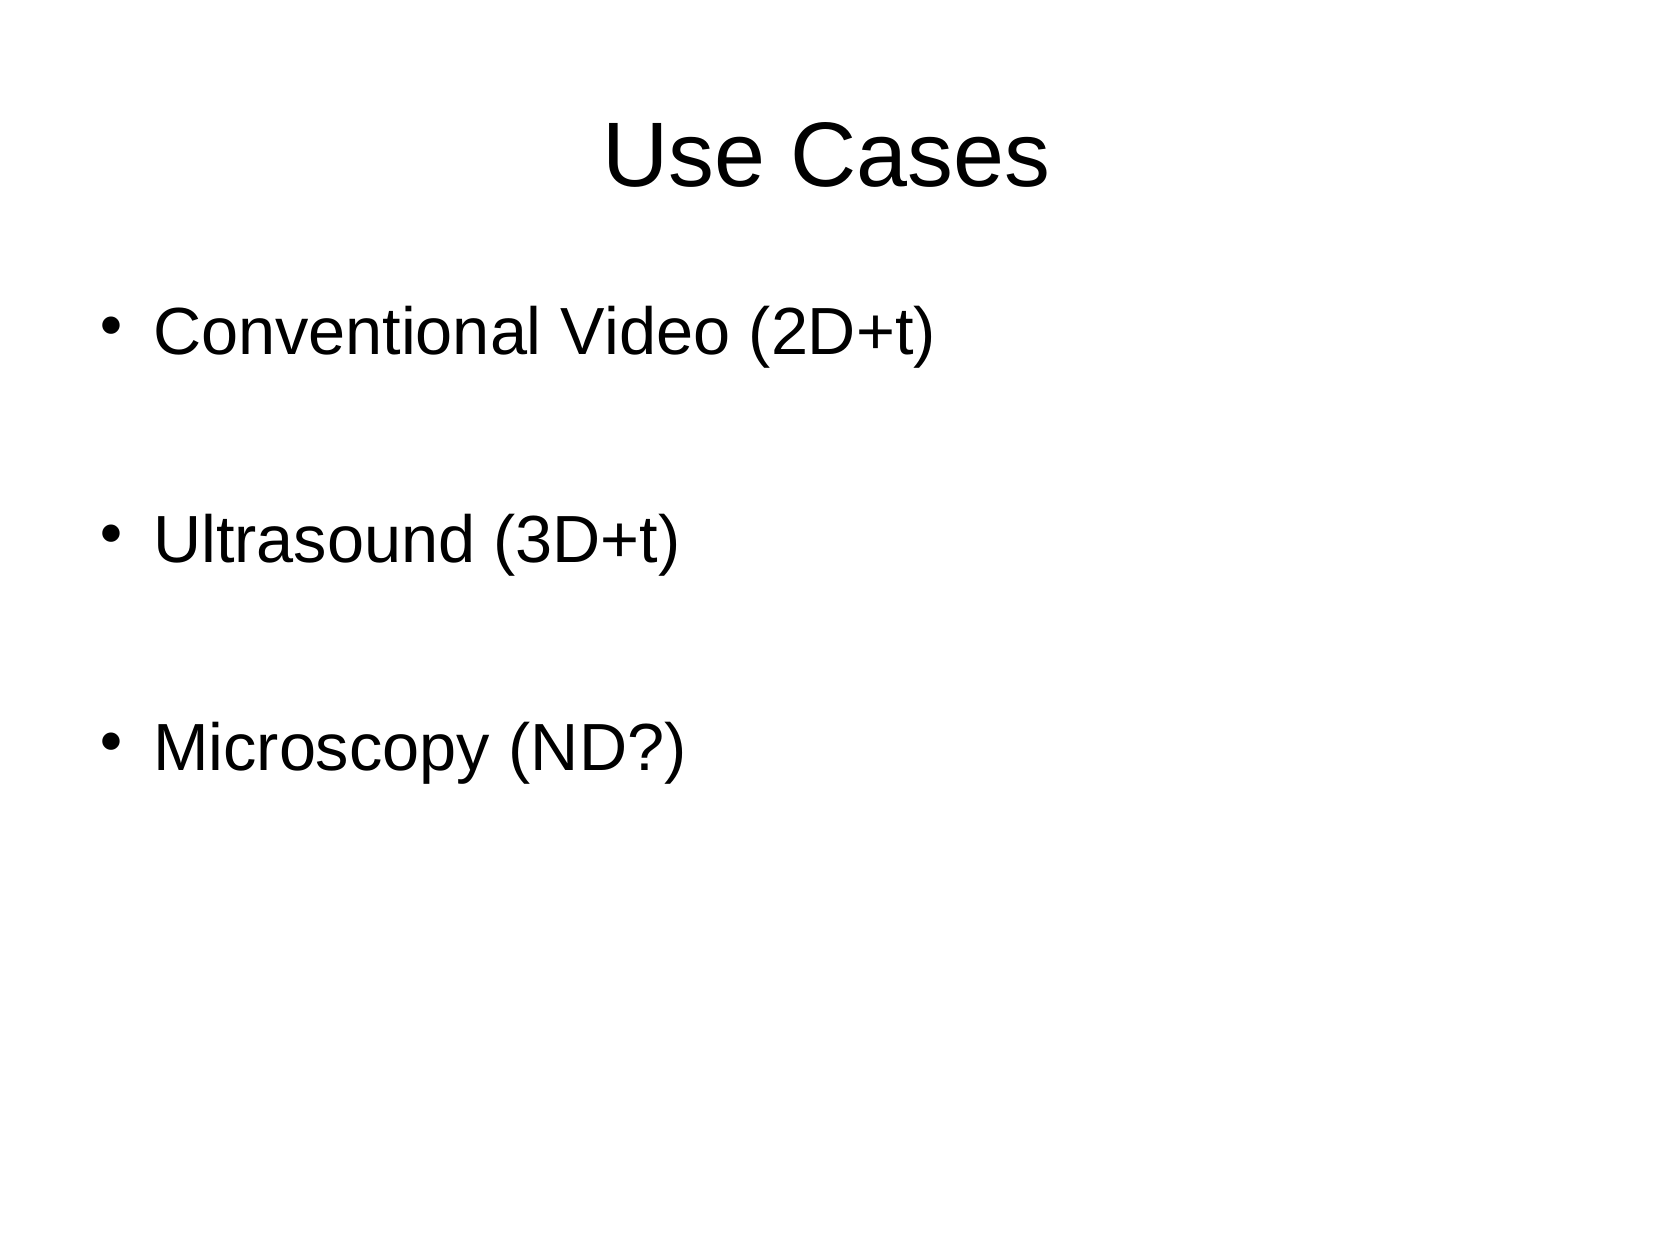

Use Cases
Conventional Video (2D+t)
Ultrasound (3D+t)
Microscopy (ND?)